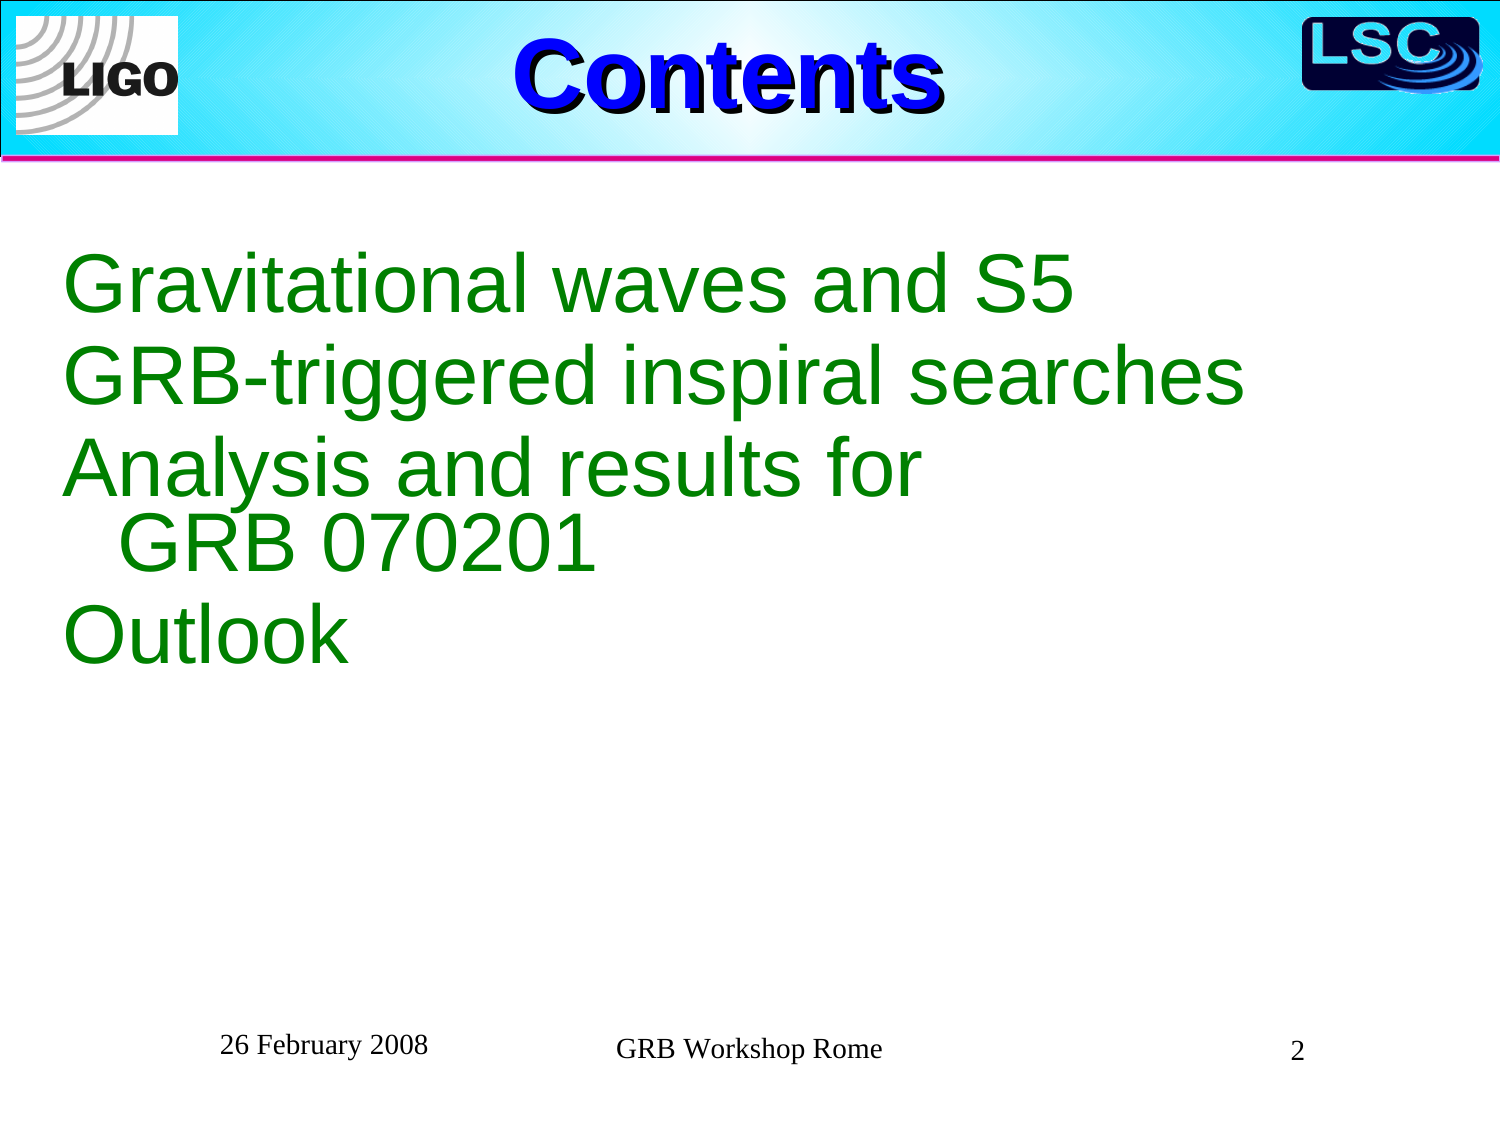

# Contents
Gravitational waves and S5
GRB-triggered inspiral searches
Analysis and results for
GRB 070201
Outlook
26 February 2008
GRB Workshop Rome
2